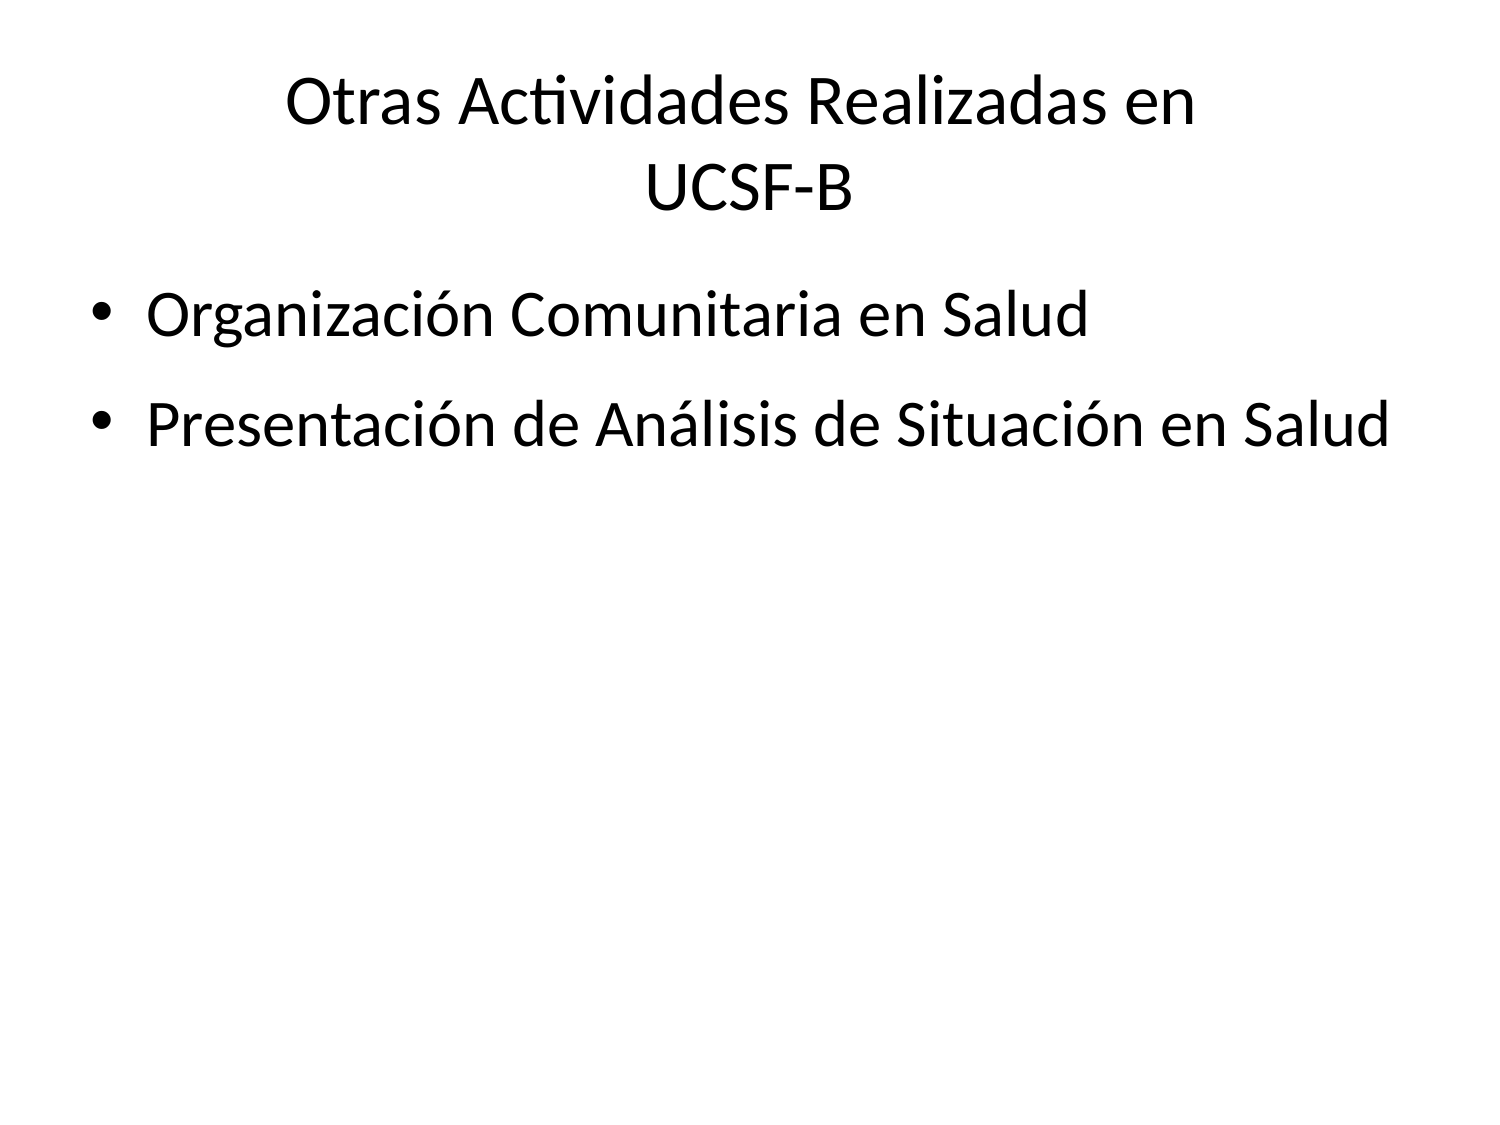

Otras Actividades Realizadas en
UCSF-B
# Organización Comunitaria en Salud
Presentación de Análisis de Situación en Salud